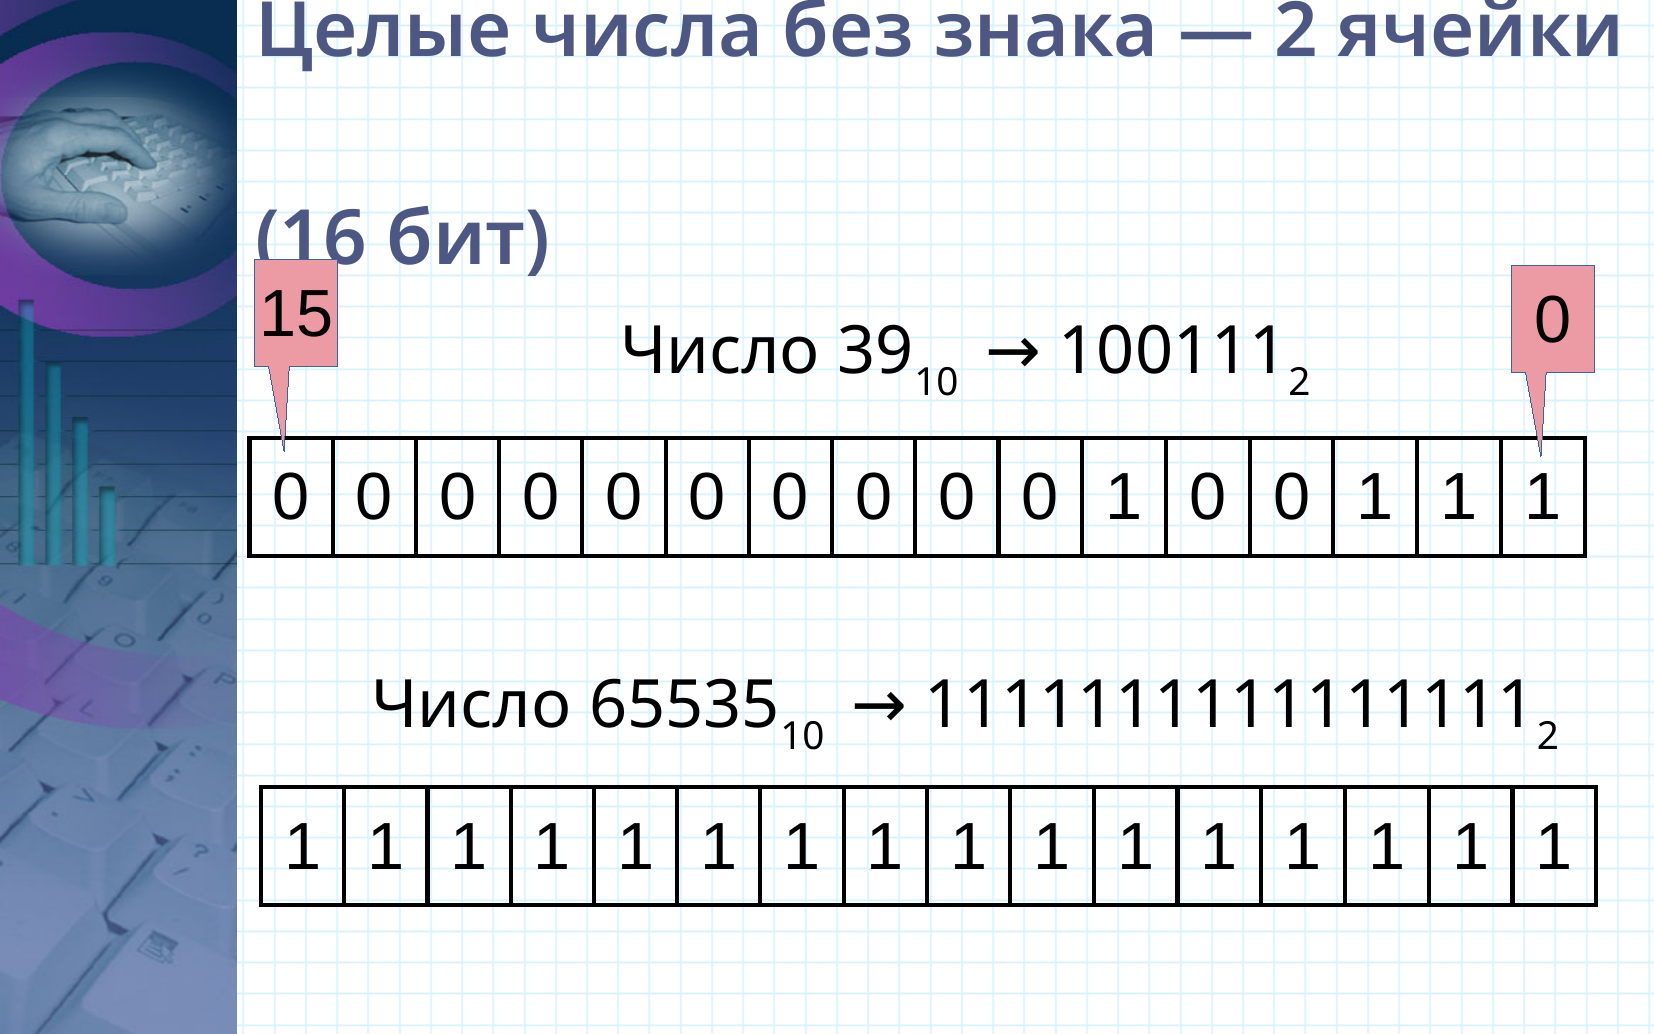

# Целые числа без знака — 2 ячейки (16 бит)
15
0
Число 3910 → 1001112
| 0 | 0 | 0 | 0 | 0 | 0 | 0 | 0 | 0 | 0 | 1 | 0 | 0 | 1 | 1 | 1 |
| --- | --- | --- | --- | --- | --- | --- | --- | --- | --- | --- | --- | --- | --- | --- | --- |
Число 6553510 → 11111111111111112
| 1 | 1 | 1 | 1 | 1 | 1 | 1 | 1 | 1 | 1 | 1 | 1 | 1 | 1 | 1 | 1 |
| --- | --- | --- | --- | --- | --- | --- | --- | --- | --- | --- | --- | --- | --- | --- | --- |